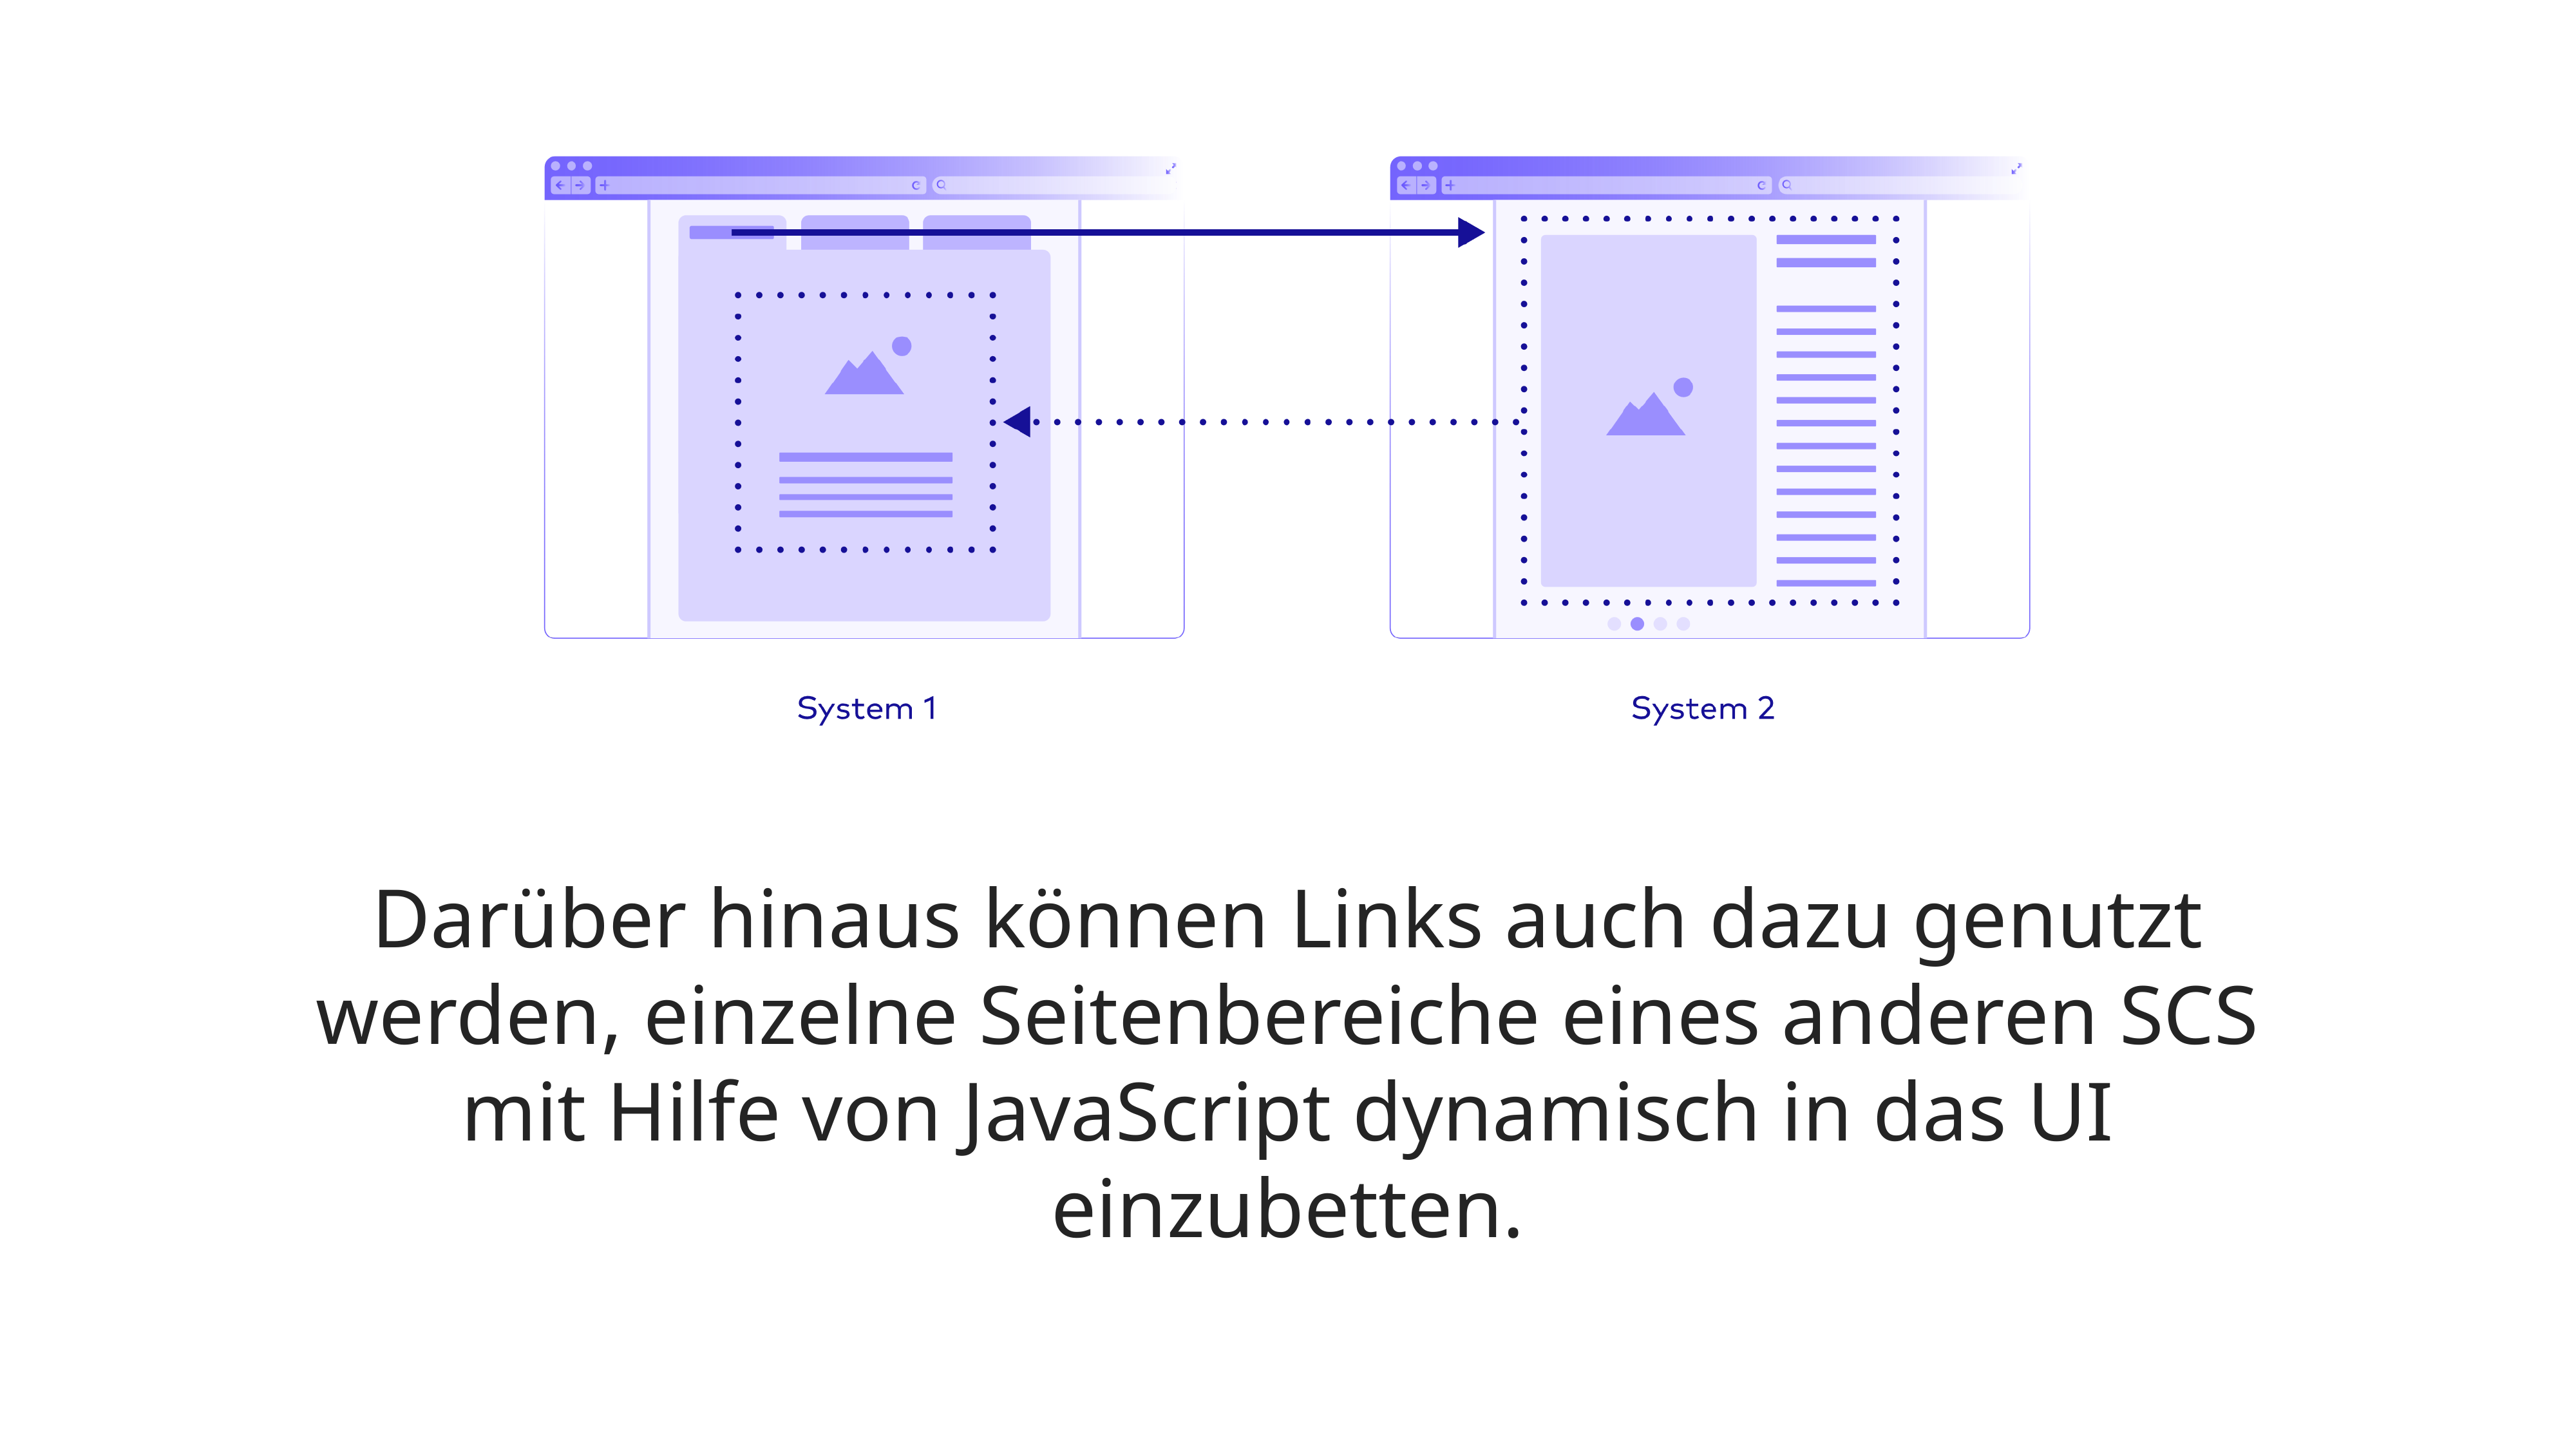

# Darüber hinaus können Links auch dazu genutzt werden, einzelne Seitenbereiche eines anderen SCS mit Hilfe von JavaScript dynamisch in das UI einzubetten.